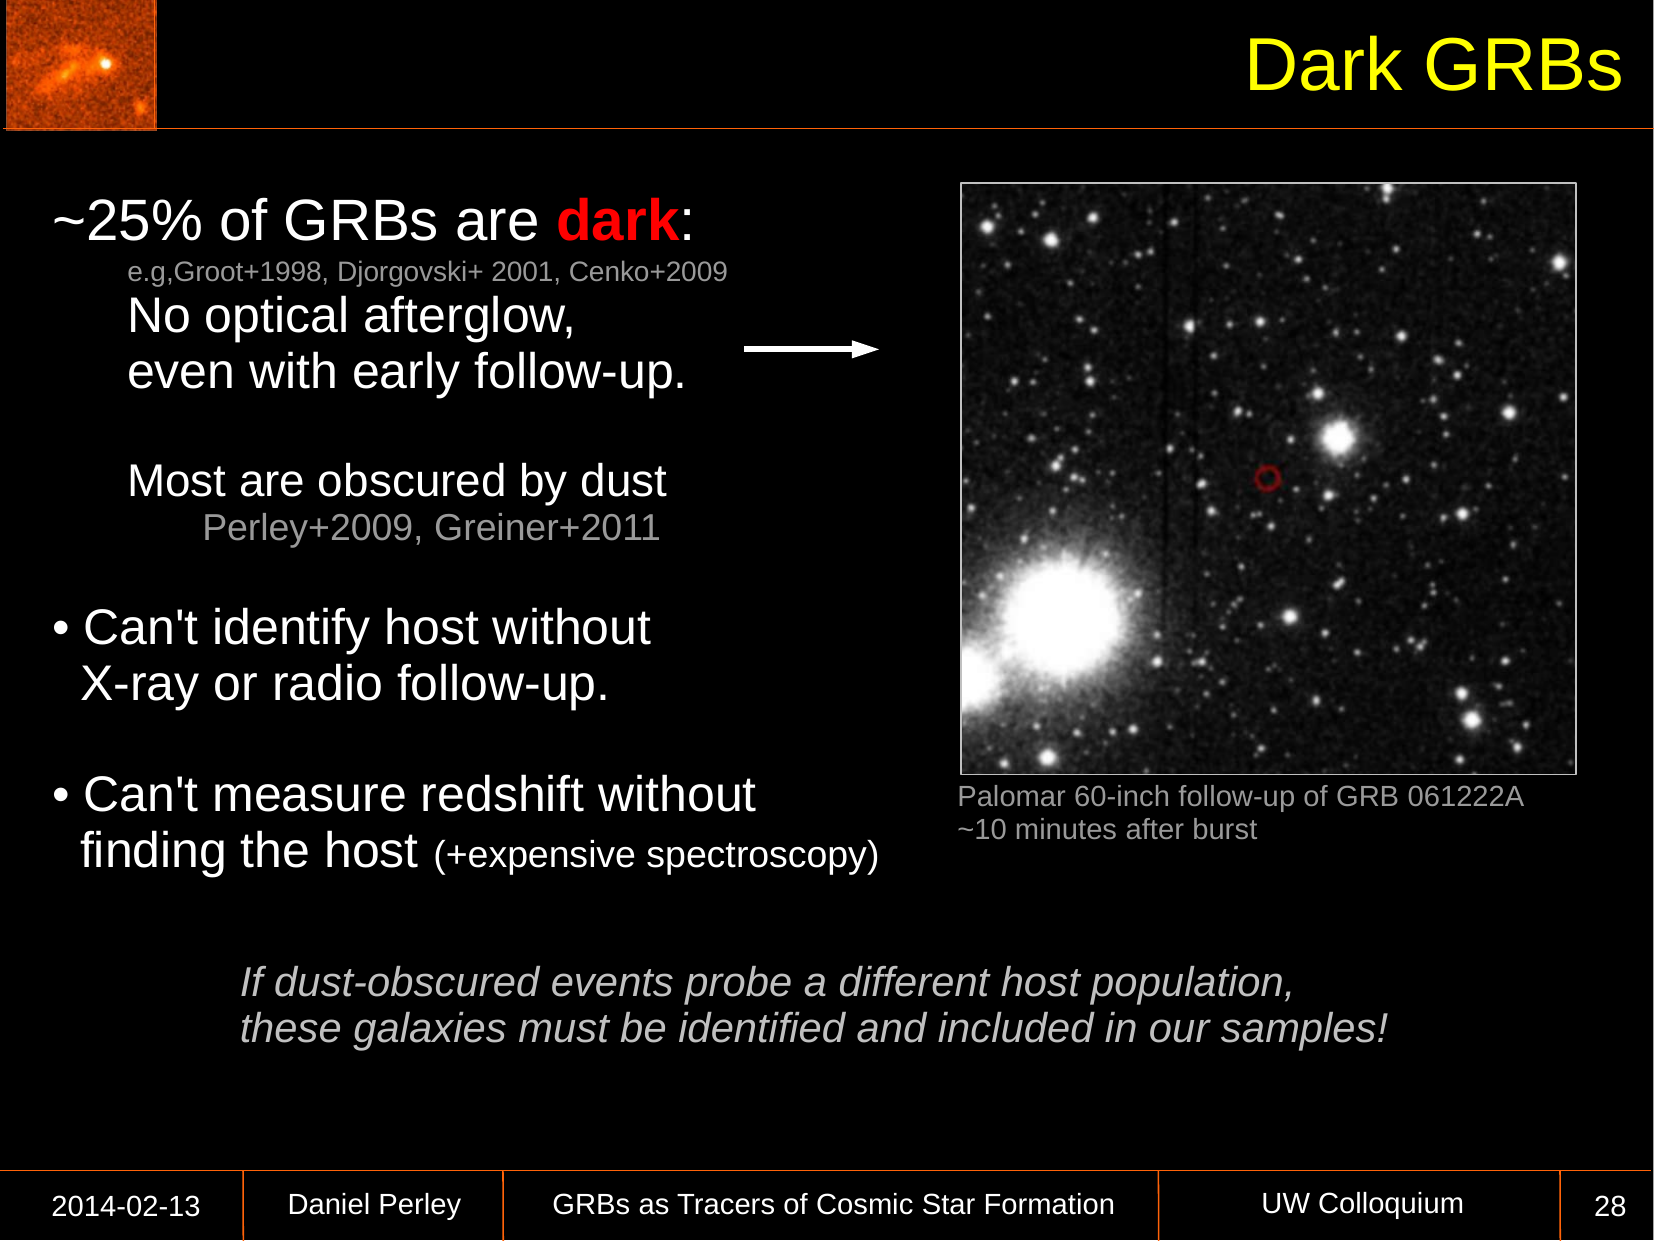

# Dark GRBs
~25% of GRBs are dark:
	e.g,Groot+1998, Djorgovski+ 2001, Cenko+2009
	No optical afterglow,
	even with early follow-up.
	Most are obscured by dust
		Perley+2009, Greiner+2011
• Can't identify host without
 X-ray or radio follow-up.
• Can't measure redshift without
 finding the host (+expensive spectroscopy)
Palomar 60-inch follow-up of GRB 061222A
~10 minutes after burst
If dust-obscured events probe a different host population,
these galaxies must be identified and included in our samples!
2014-02-13
28